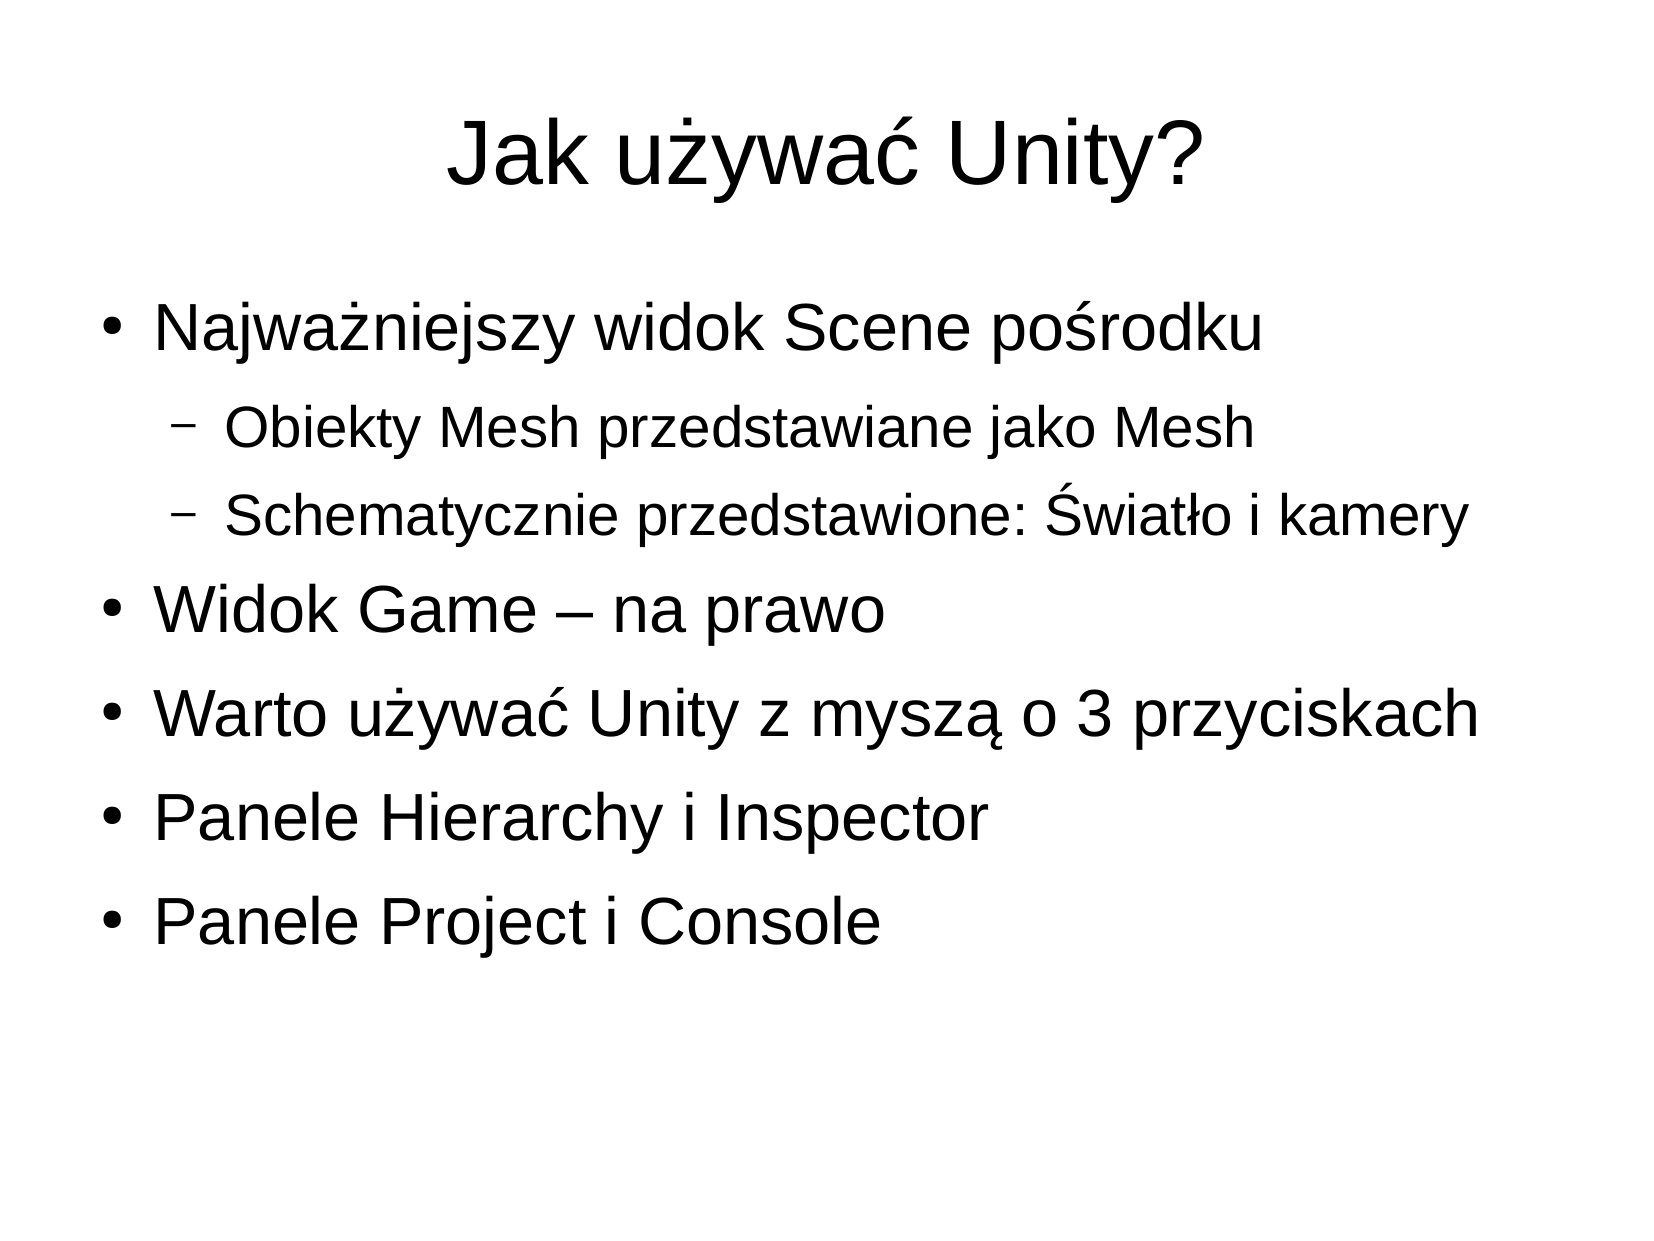

# Jak używać Unity?
Najważniejszy widok Scene pośrodku
Obiekty Mesh przedstawiane jako Mesh
Schematycznie przedstawione: Światło i kamery
Widok Game – na prawo
Warto używać Unity z myszą o 3 przyciskach
Panele Hierarchy i Inspector
Panele Project i Console